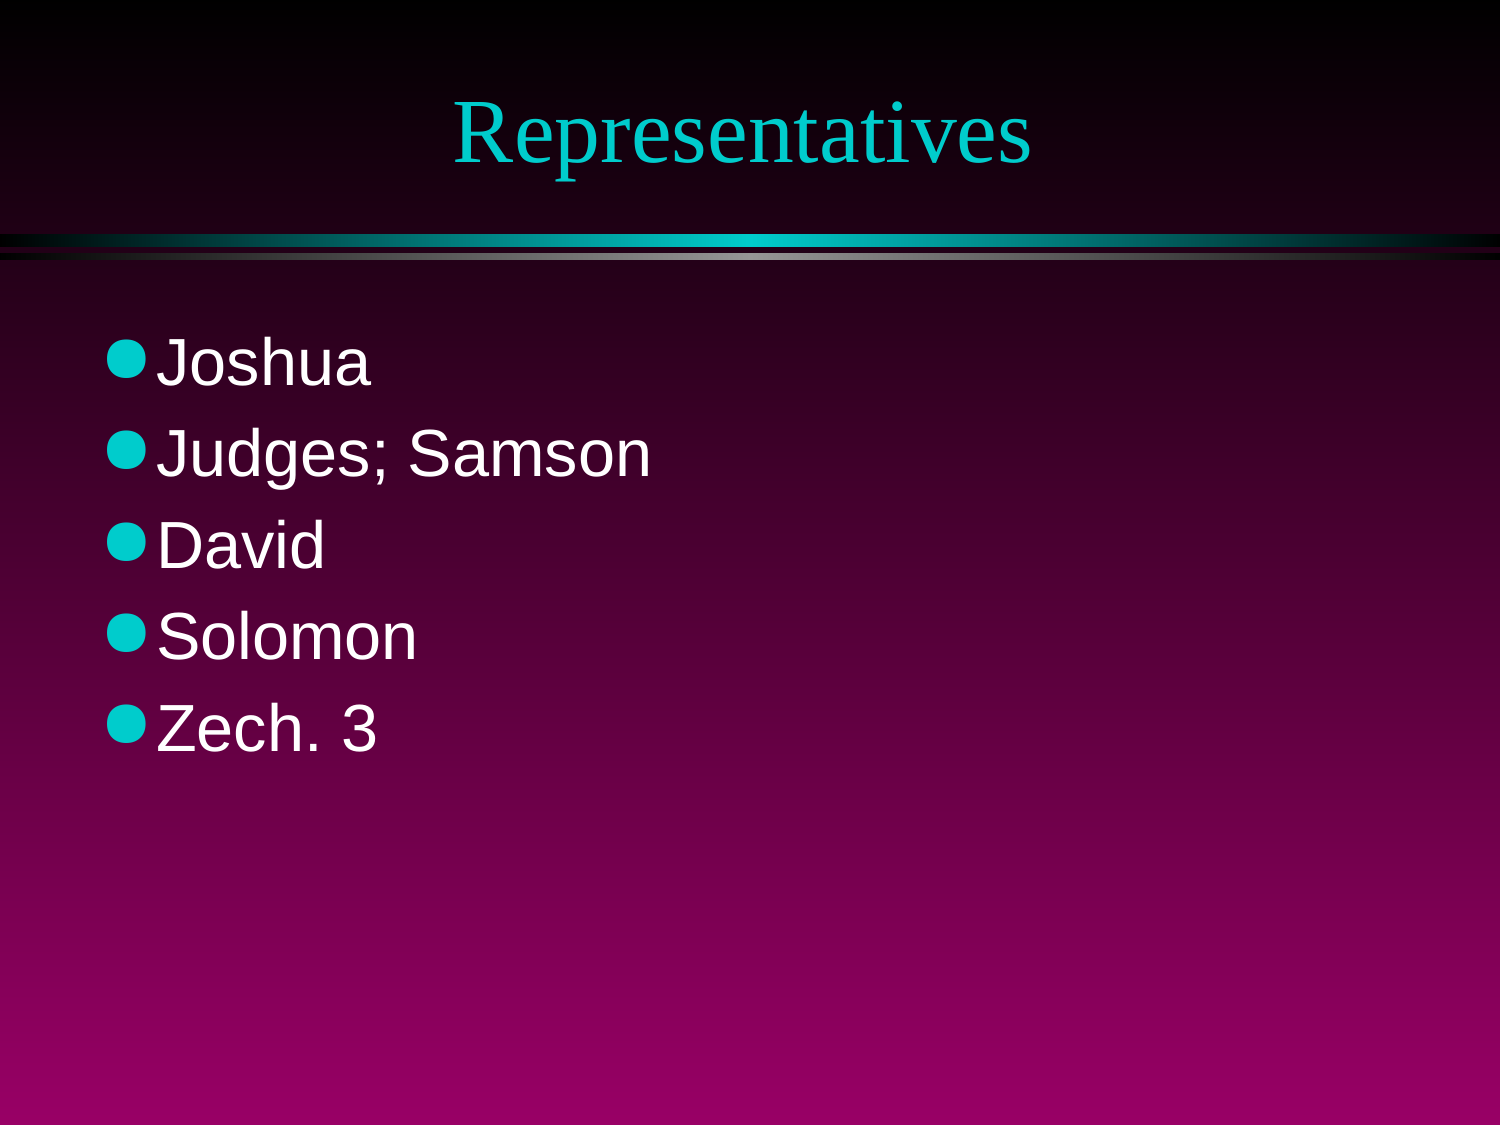

# Representatives
Joshua
Judges; Samson
David
Solomon
Zech. 3